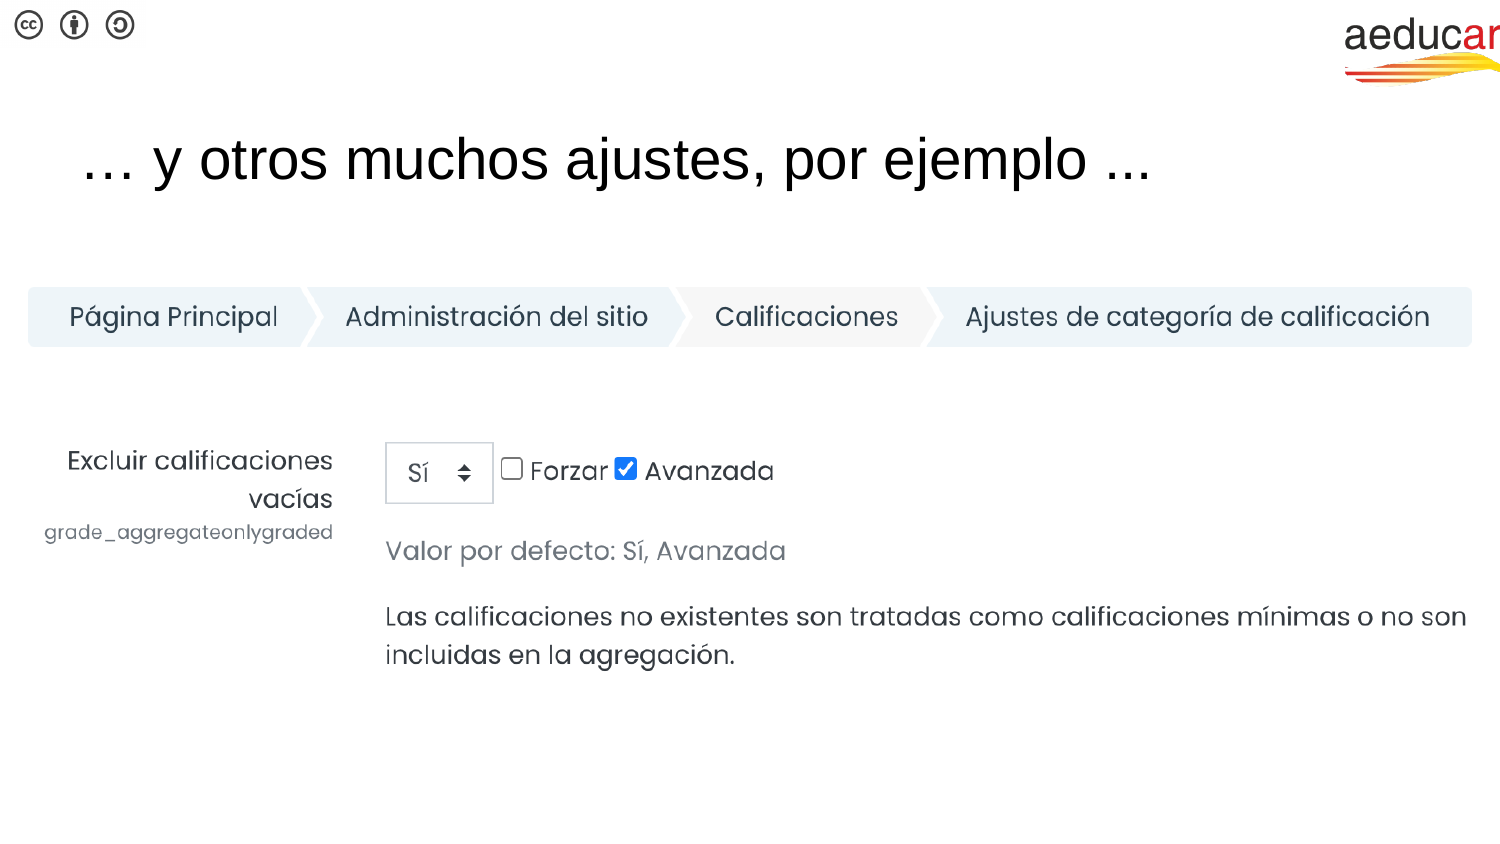

# … y otros muchos ajustes, por ejemplo ...